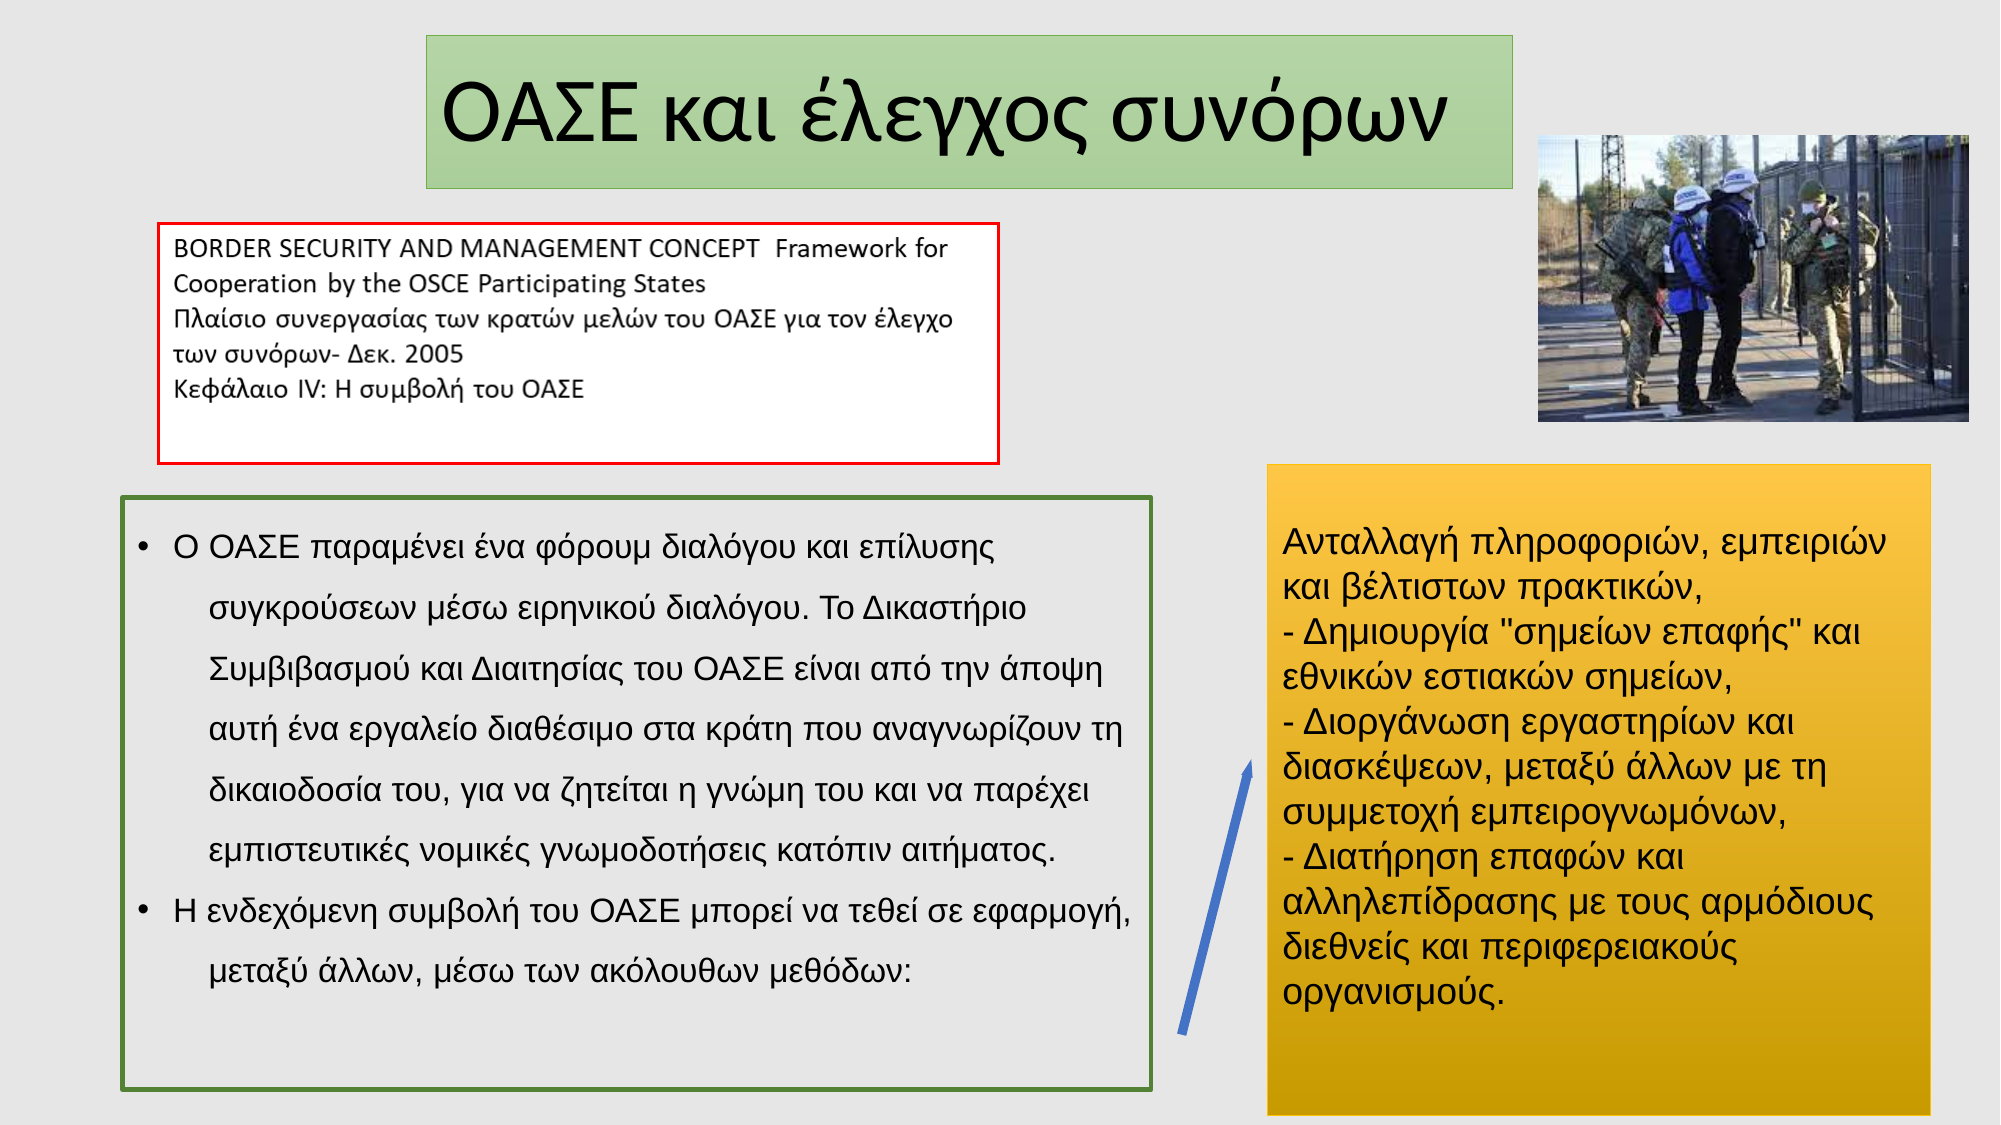

ΟΑΣΕ και έλεγχος συνόρων
Ανταλλαγή πληροφοριών, εμπειριών και βέλτιστων πρακτικών,
- Δημιουργία "σημείων επαφής" και εθνικών εστιακών σημείων,
- Διοργάνωση εργαστηρίων και διασκέψεων, μεταξύ άλλων με τη συμμετοχή εμπειρογνωμόνων,
- Διατήρηση επαφών και αλληλεπίδρασης με τους αρμόδιους διεθνείς και περιφερειακούς οργανισμούς.
# Ο ΟΑΣΕ παραμένει ένα φόρουμ διαλόγου και επίλυσης συγκρούσεων μέσω ειρηνικού διαλόγου. Το Δικαστήριο Συμβιβασμού και Διαιτησίας του ΟΑΣΕ είναι από την άποψη αυτή ένα εργαλείο διαθέσιμο στα κράτη που αναγνωρίζουν τη δικαιοδοσία του, για να ζητείται η γνώμη του και να παρέχει εμπιστευτικές νομικές γνωμοδοτήσεις κατόπιν αιτήματος.
Η ενδεχόμενη συμβολή του ΟΑΣΕ μπορεί να τεθεί σε εφαρμογή, μεταξύ άλλων, μέσω των ακόλουθων μεθόδων: